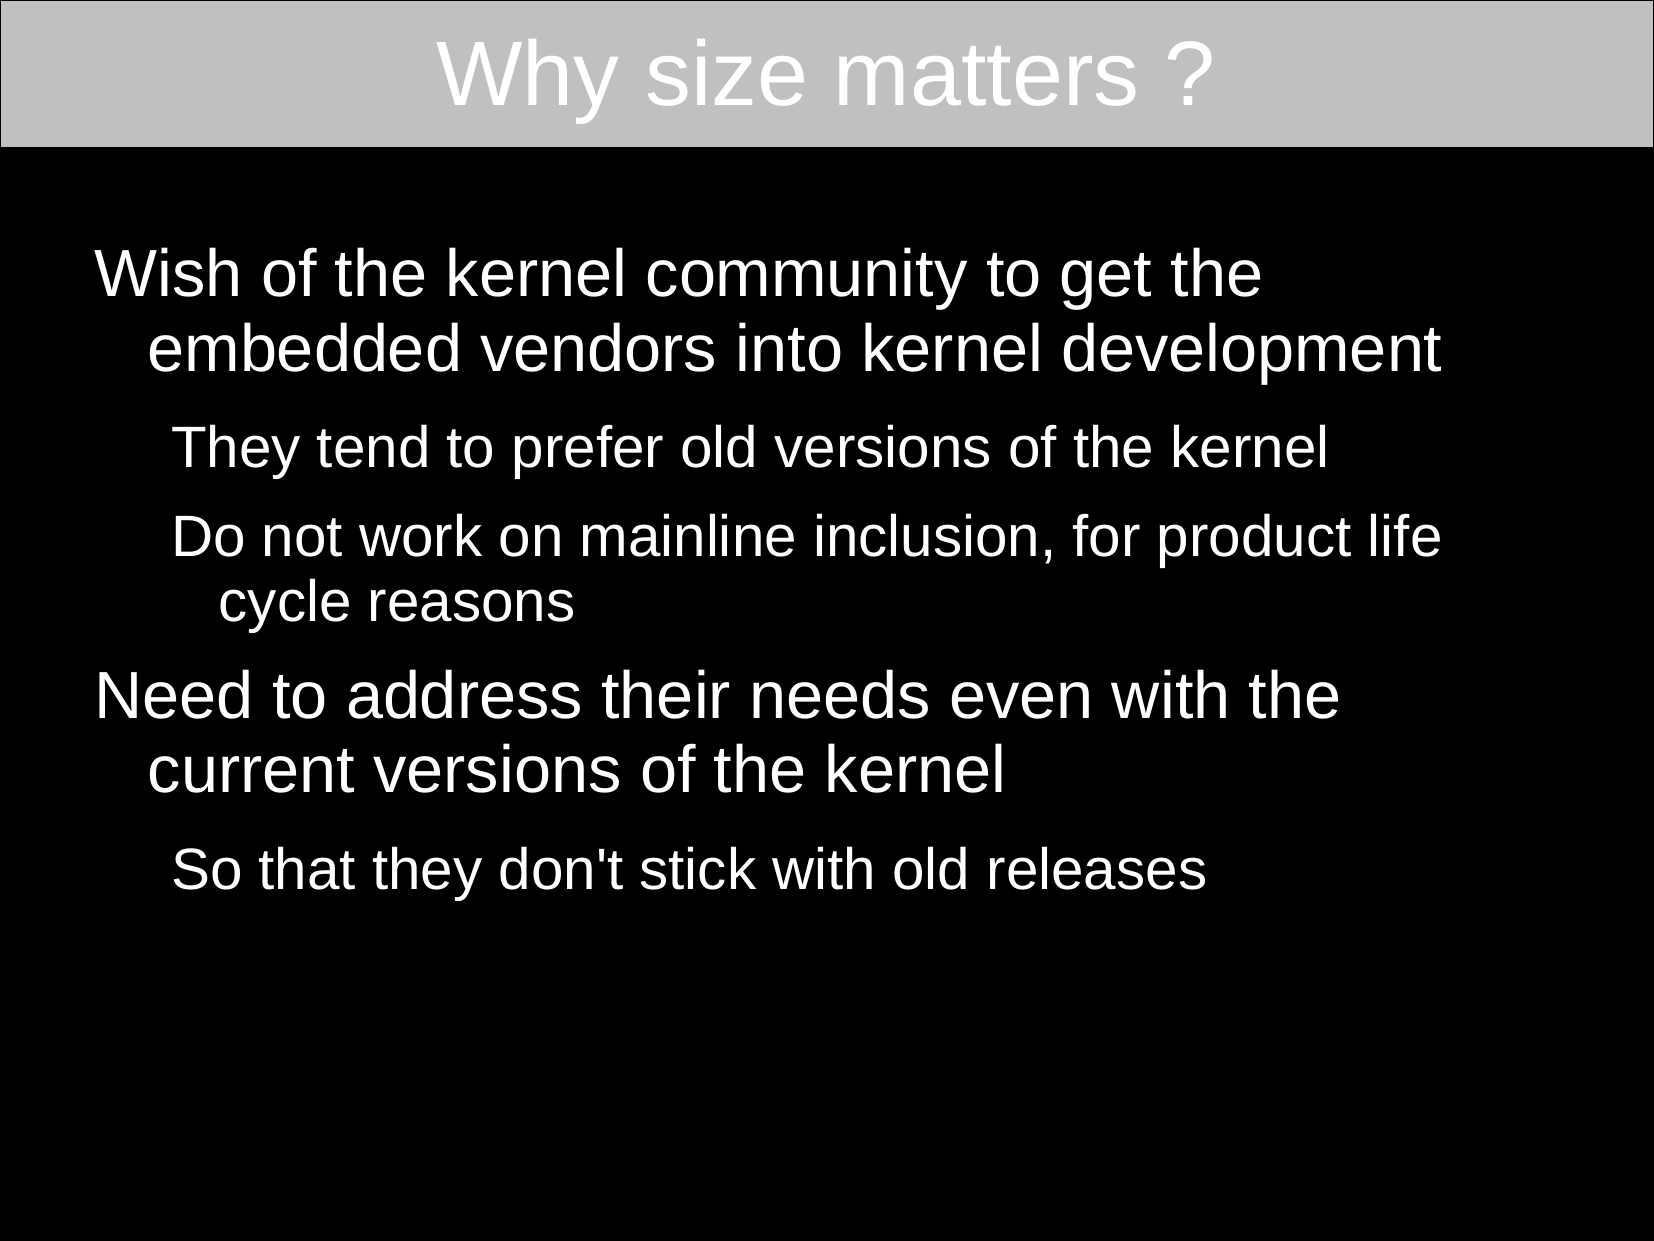

# Why size matters ?
Wish of the kernel community to get the embedded vendors into kernel development
They tend to prefer old versions of the kernel
Do not work on mainline inclusion, for product life cycle reasons
Need to address their needs even with the current versions of the kernel
So that they don't stick with old releases